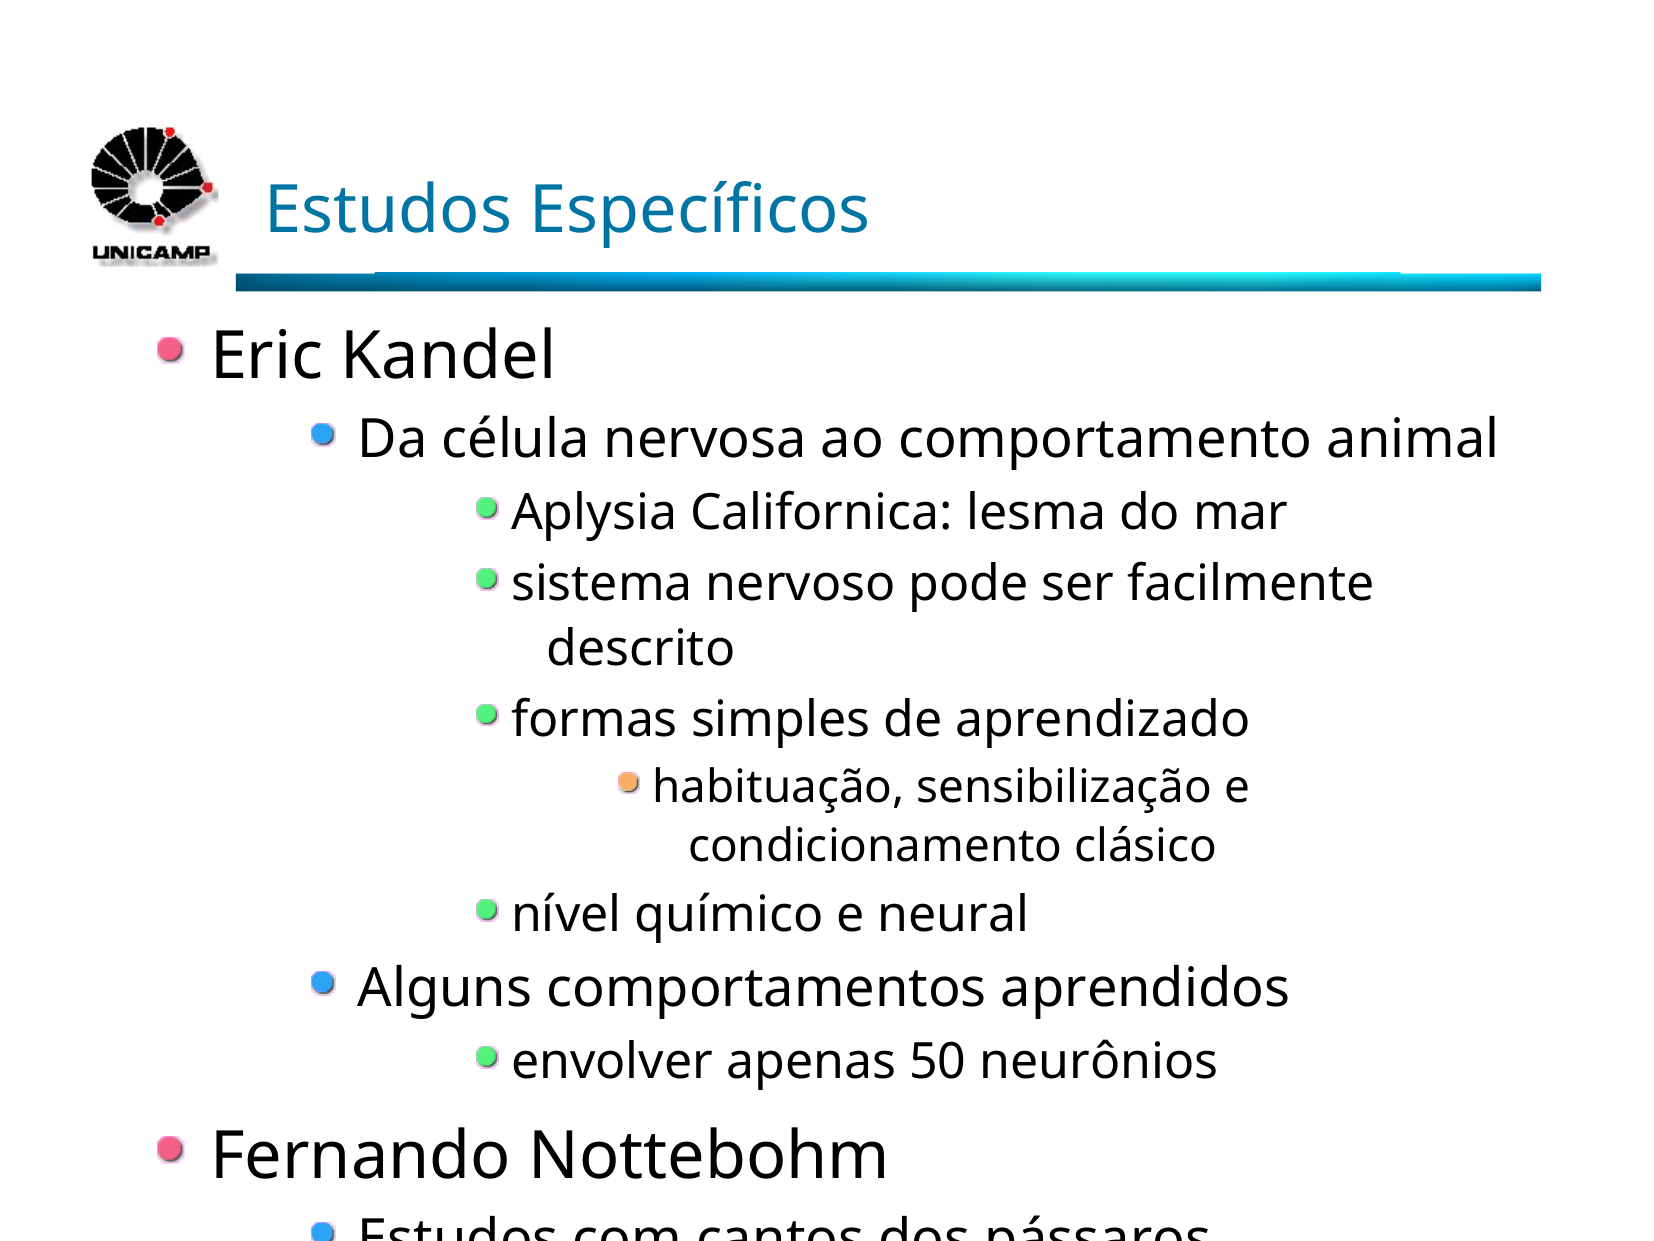

# Estudos Específicos
Eric Kandel
Da célula nervosa ao comportamento animal
Aplysia Californica: lesma do mar
sistema nervoso pode ser facilmente descrito
formas simples de aprendizado
habituação, sensibilização e condicionamento clásico
nível químico e neural
Alguns comportamentos aprendidos
envolver apenas 50 neurônios
Fernando Nottebohm
Estudos com cantos dos pássaros
de onde vem o canto dos pássaros ?